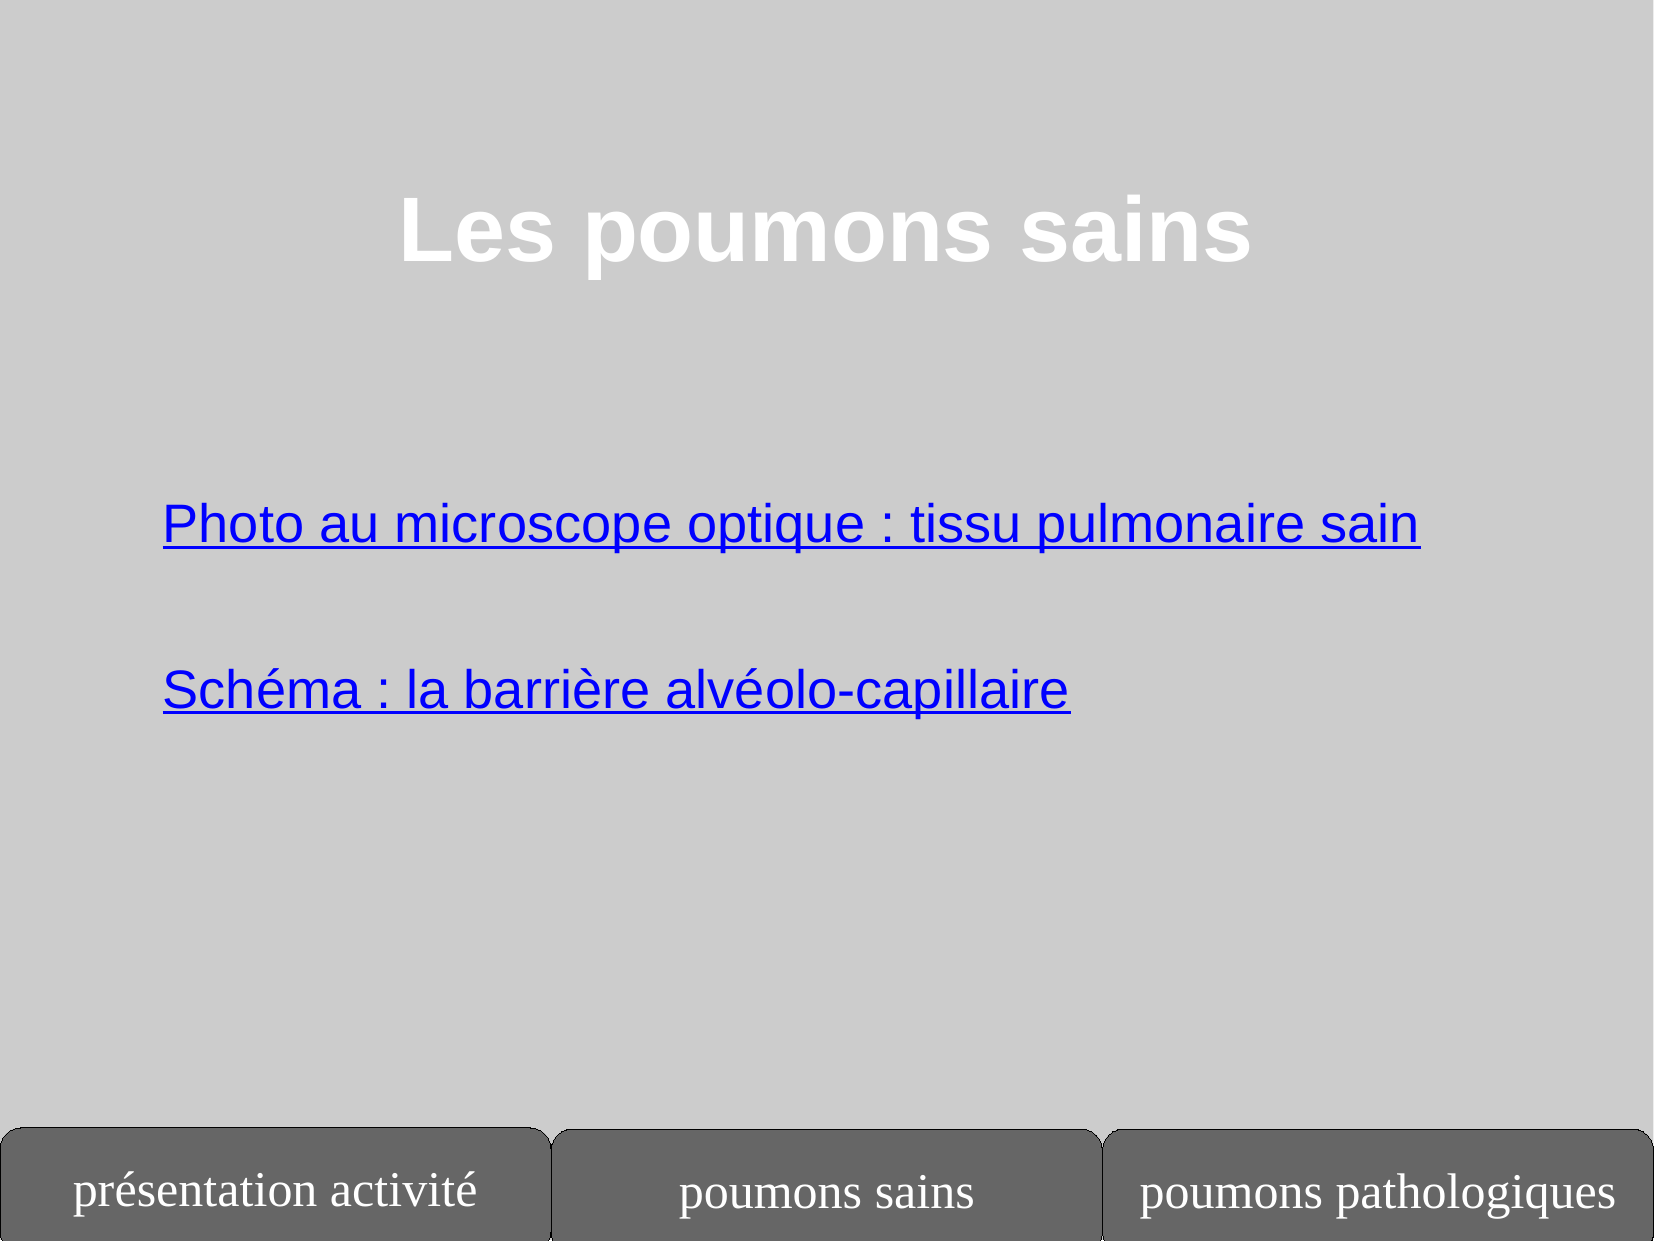

# Les poumons sains
Photo au microscope optique : tissu pulmonaire sain
Schéma : la barrière alvéolo-capillaire